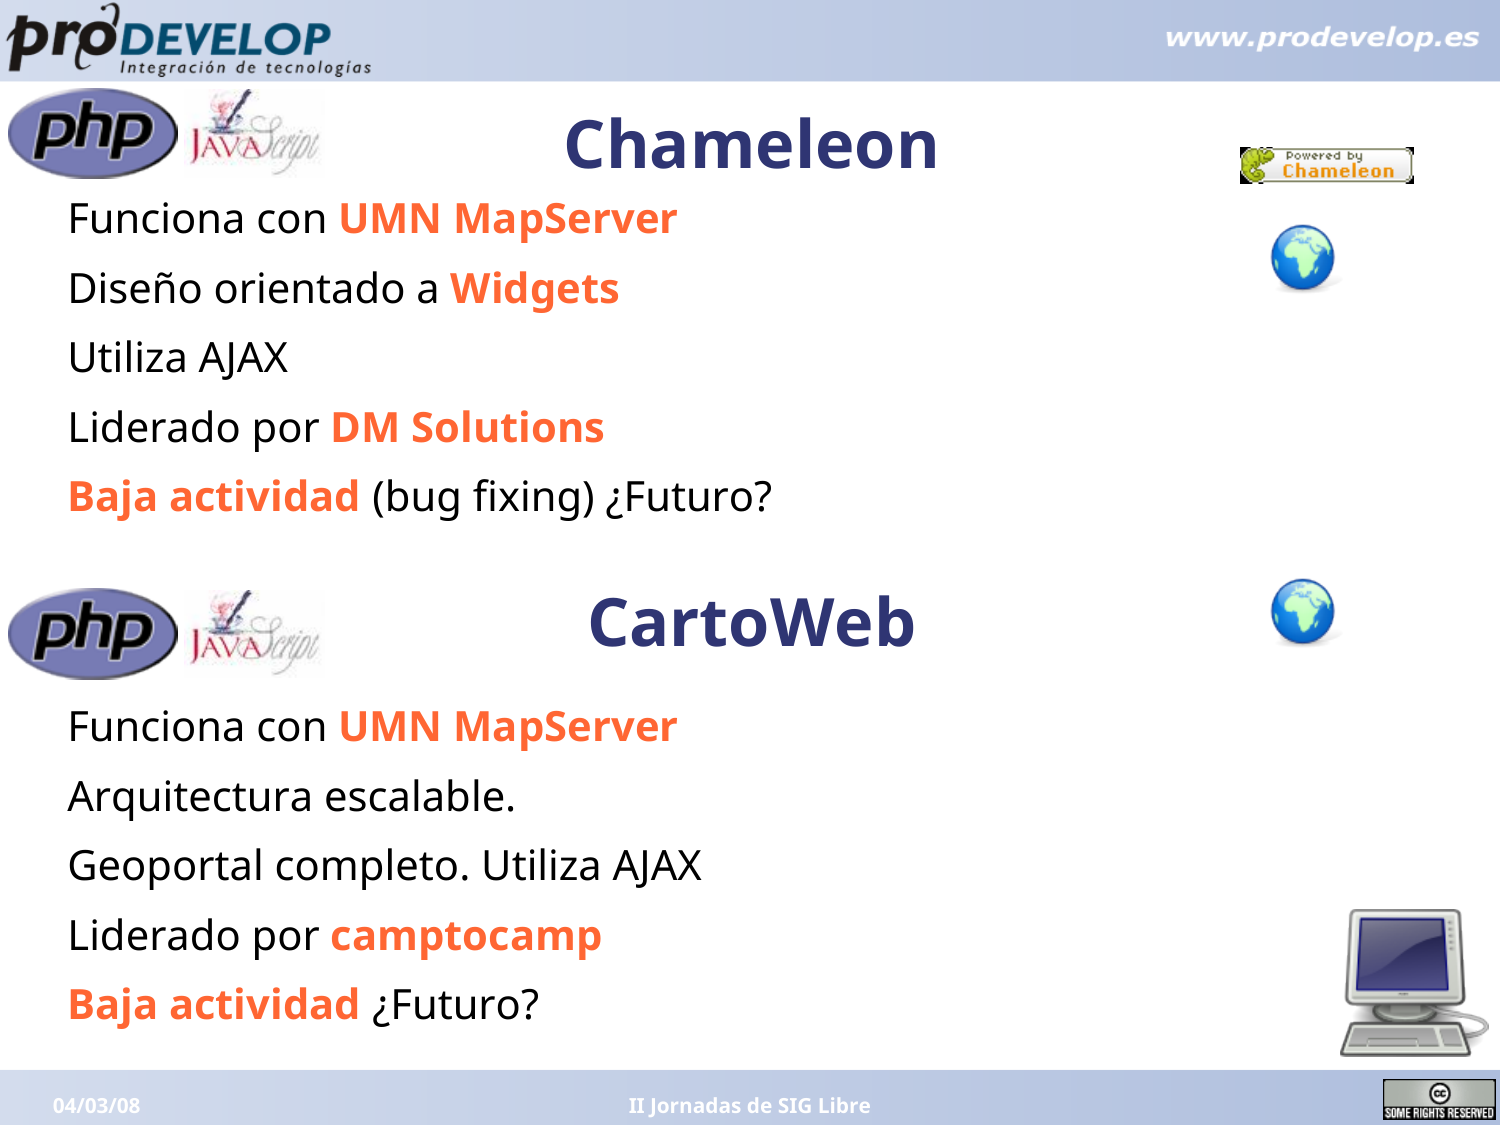

# Chameleon
Funciona con UMN MapServer
Diseño orientado a Widgets
Utiliza AJAX
Liderado por DM Solutions
Baja actividad (bug fixing) ¿Futuro?
CartoWeb
Funciona con UMN MapServer
Arquitectura escalable.
Geoportal completo. Utiliza AJAX
Liderado por camptocamp
Baja actividad ¿Futuro?
25/10/2006
33
Plan Difusión Interna gvSIG v. 2.0